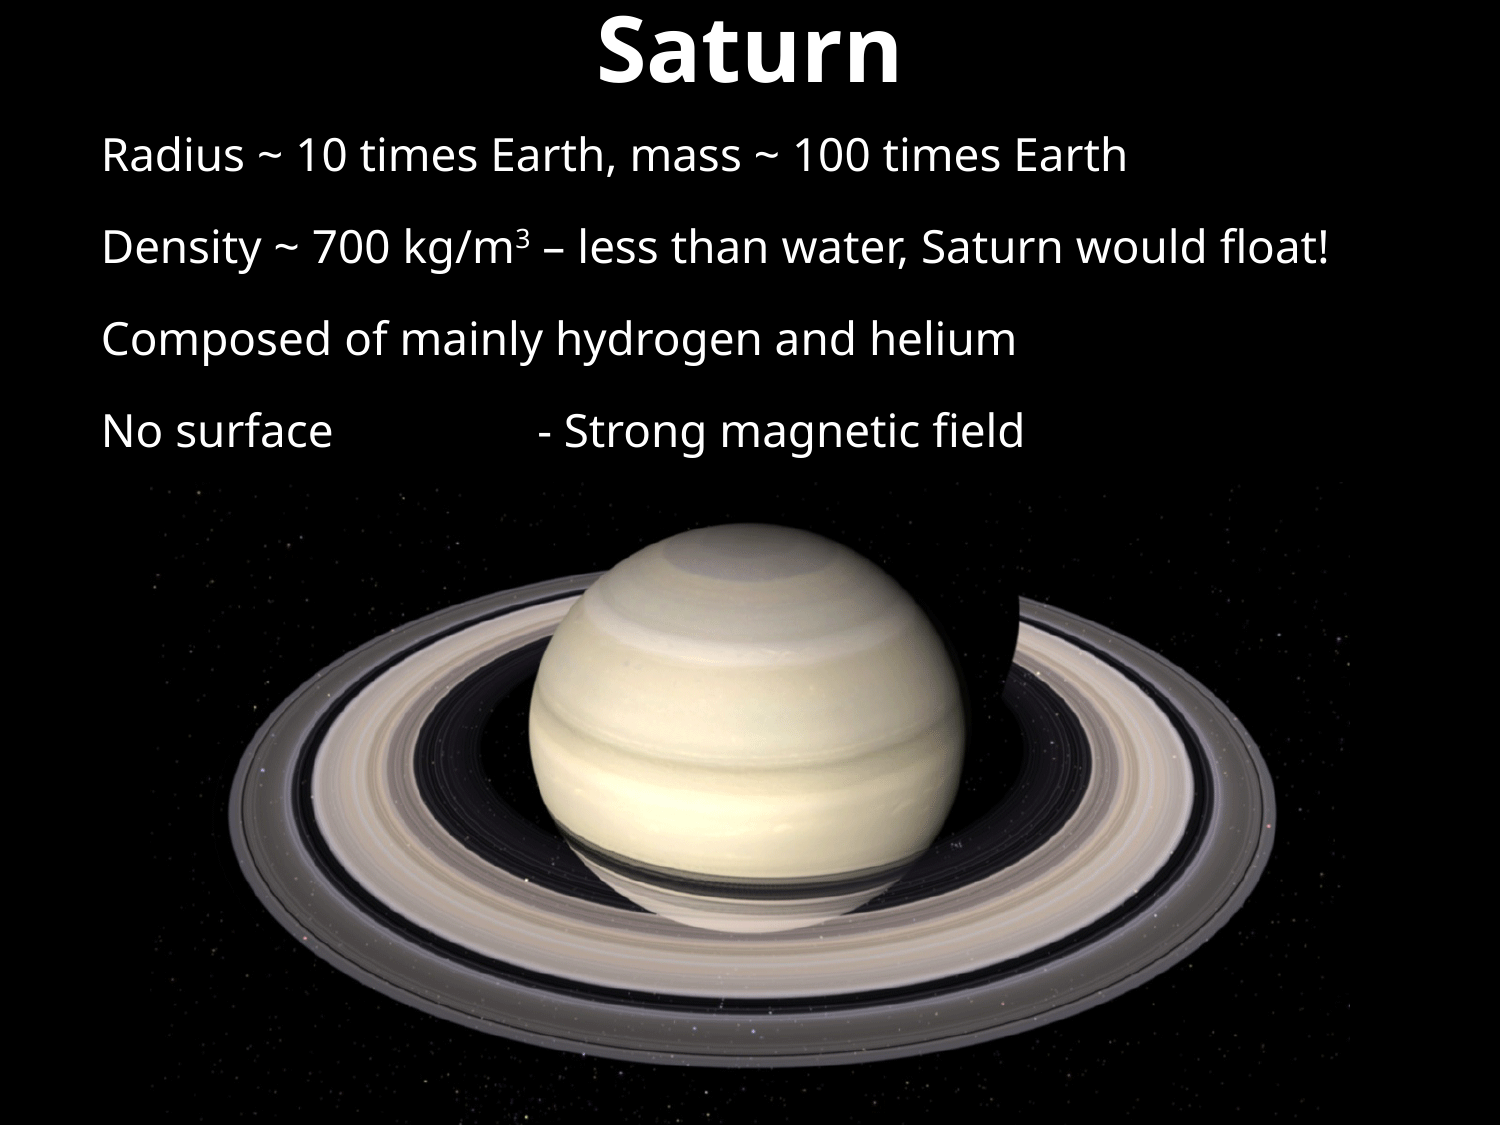

# Saturn
Radius ~ 10 times Earth, mass ~ 100 times Earth
Density ~ 700 kg/m3 – less than water, Saturn would float!
Composed of mainly hydrogen and helium
No surface - Strong magnetic field